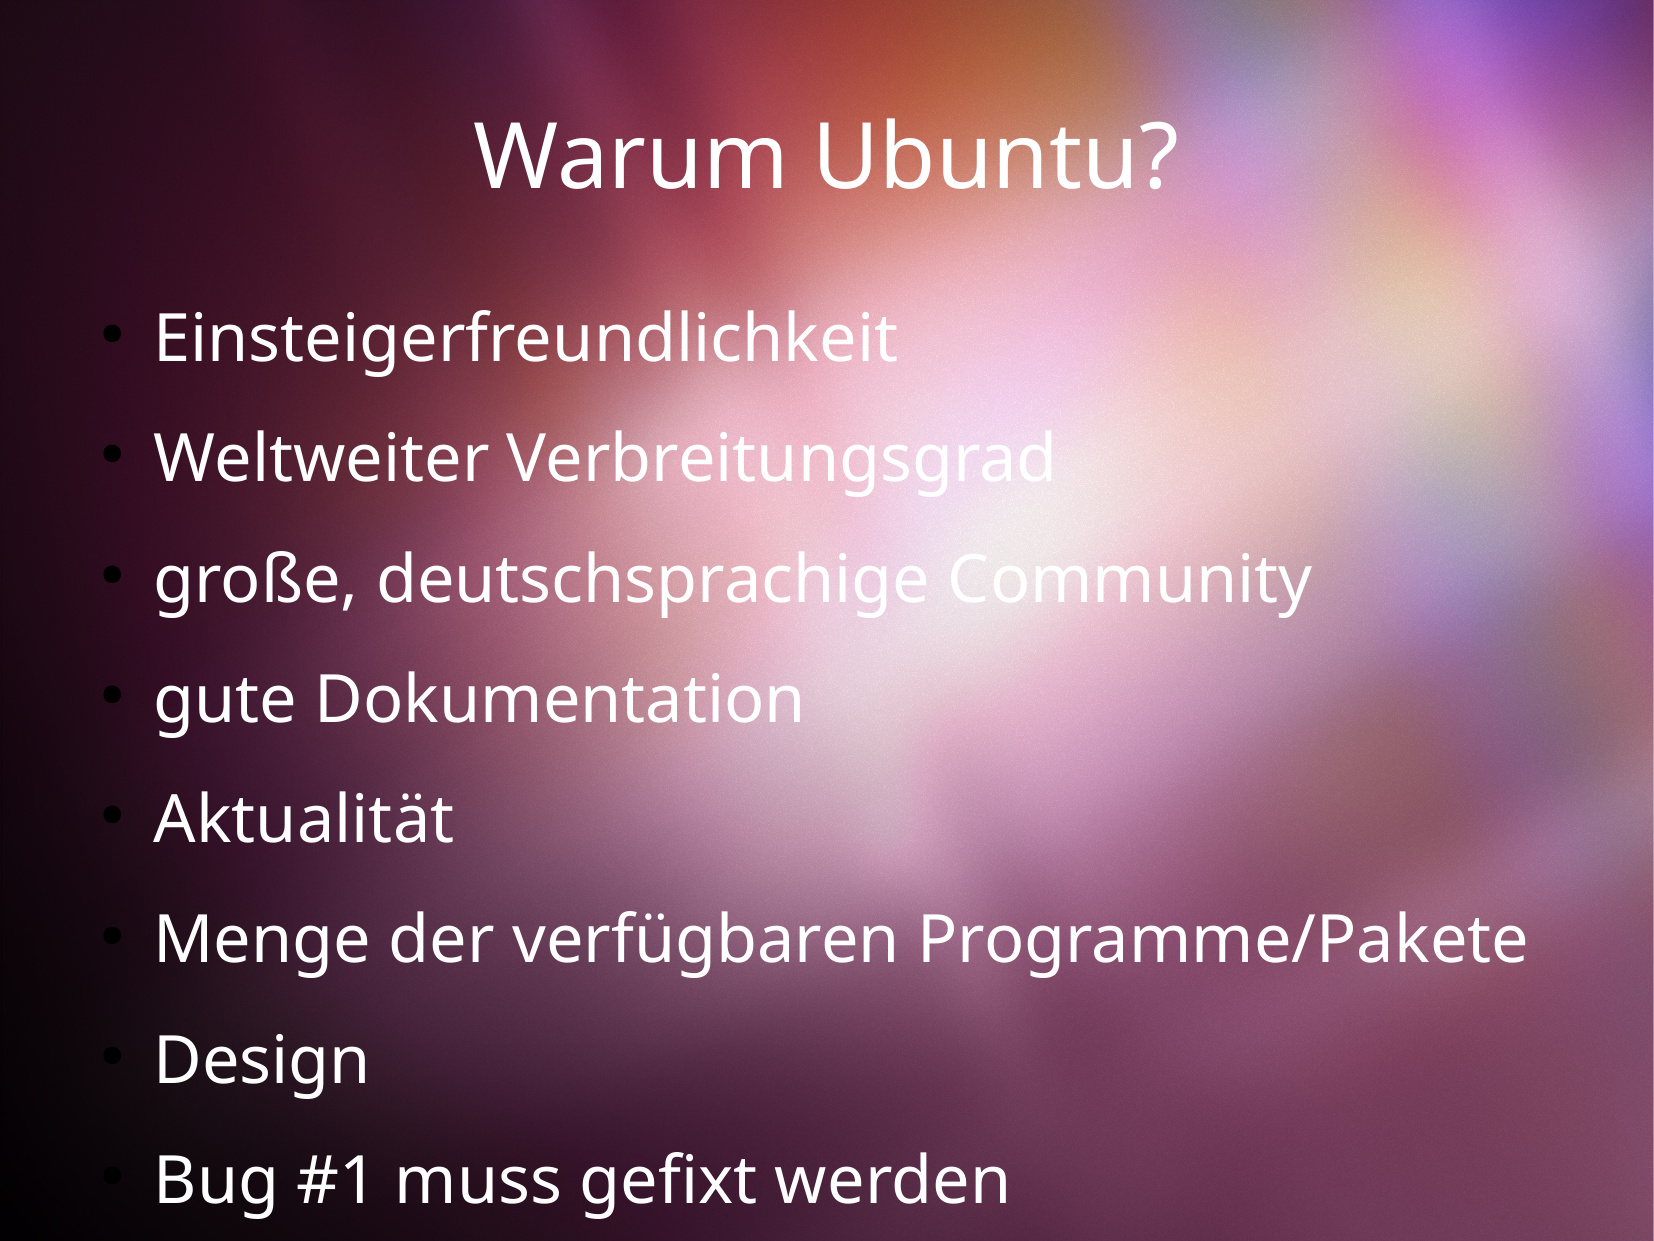

# Warum Ubuntu?
Einsteigerfreundlichkeit
Weltweiter Verbreitungsgrad
große, deutschsprachige Community
gute Dokumentation
Aktualität
Menge der verfügbaren Programme/Pakete
Design
Bug #1 muss gefixt werden